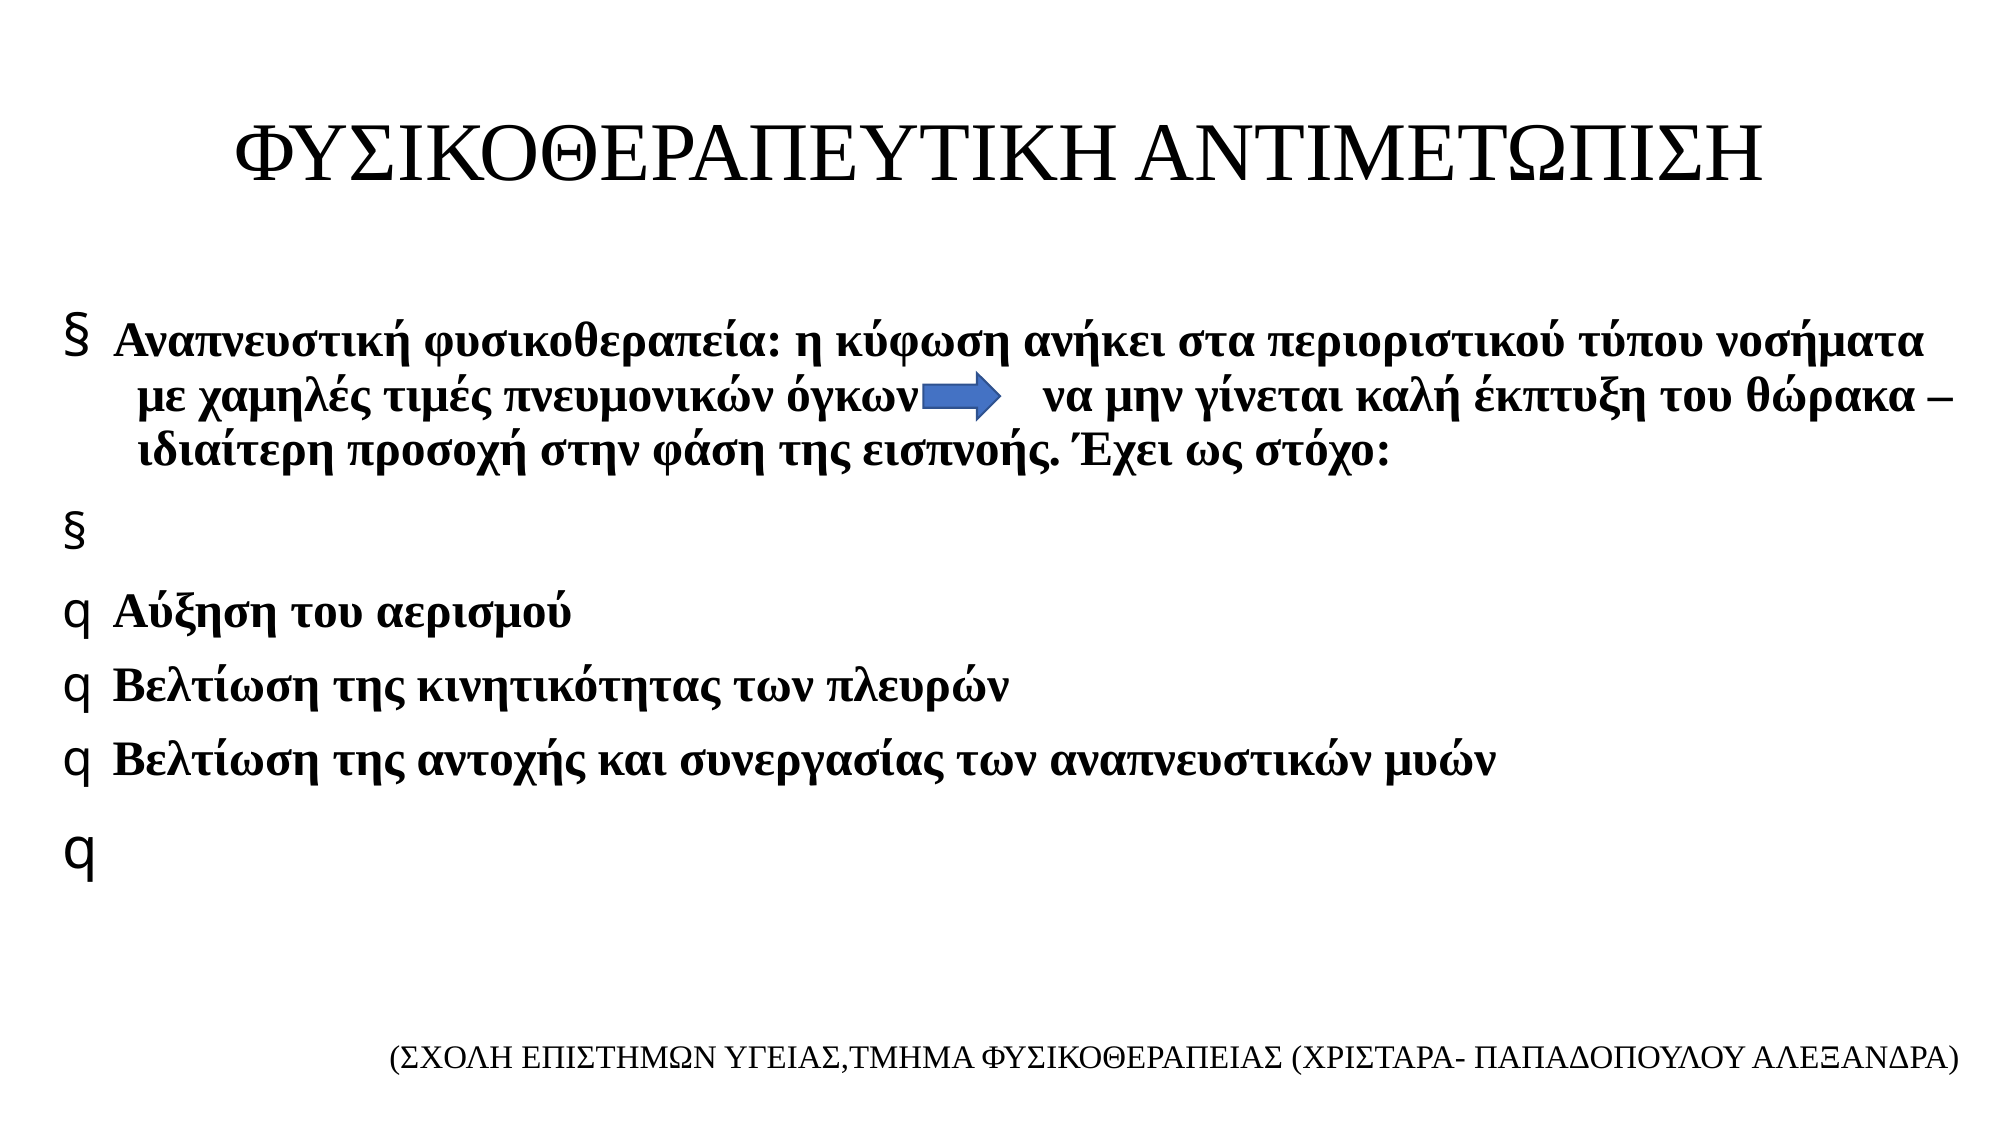

# ΦΥΣΙΚΟΘΕΡΑΠΕΥΤΙΚΗ ΑΝΤΙΜΕΤΩΠΙΣΗ
 Αναπνευστική φυσικοθεραπεία: η κύφωση ανήκει στα περιοριστικού τύπου νοσήματα με χαμηλές τιμές πνευμονικών όγκων να μην γίνεται καλή έκπτυξη του θώρακα – ιδιαίτερη προσοχή στην φάση της εισπνοής. Έχει ως στόχο:
 Αύξηση του αερισμού
 Βελτίωση της κινητικότητας των πλευρών
 Βελτίωση της αντοχής και συνεργασίας των αναπνευστικών μυών
(ΣΧΟΛΗ ΕΠΙΣΤΗΜΩΝ ΥΓΕΙΑΣ,ΤΜΗΜΑ ΦΥΣΙΚΟΘΕΡΑΠΕΙΑΣ (ΧΡΙΣΤΑΡΑ- ΠΑΠΑΔΟΠΟΥΛΟΥ ΑΛΕΞΑΝΔΡΑ)